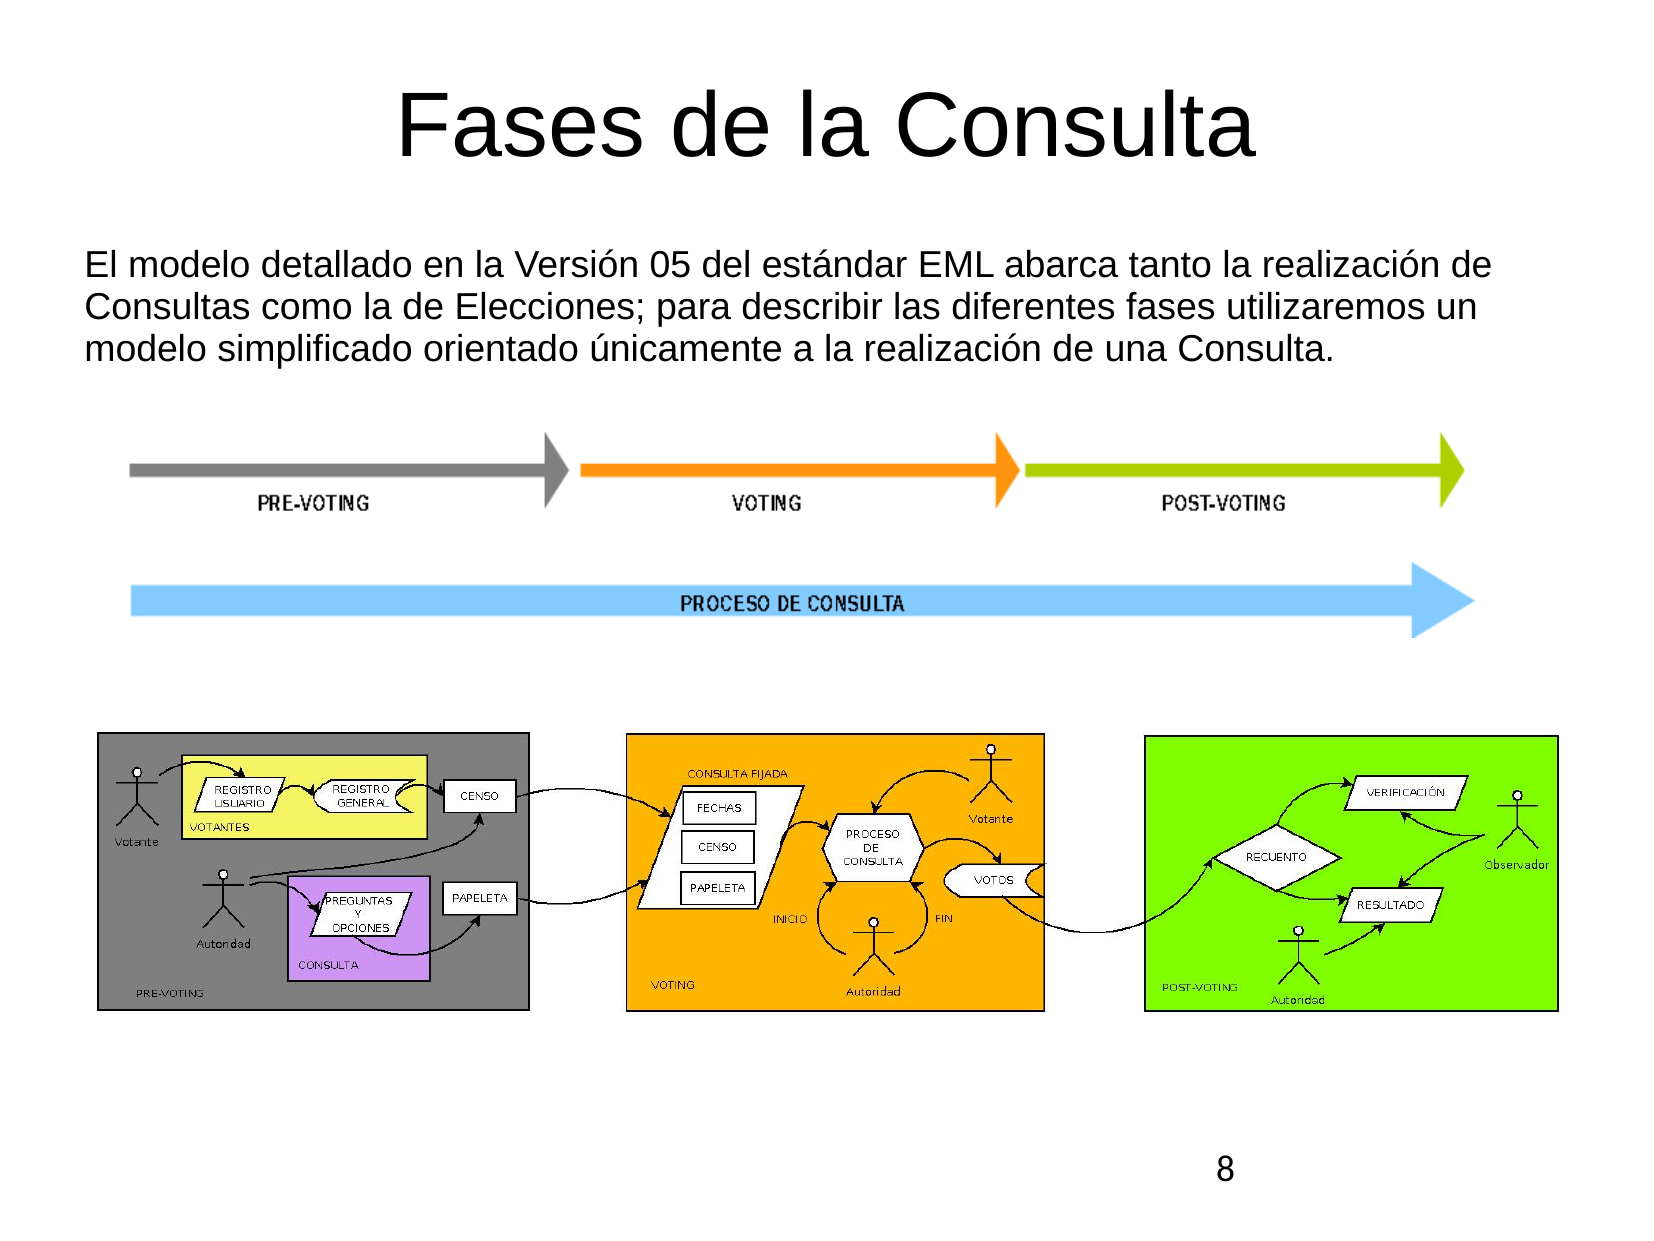

# Fases de la Consulta
El modelo detallado en la Versión 05 del estándar EML abarca tanto la realización de Consultas como la de Elecciones; para describir las diferentes fases utilizaremos un modelo simplificado orientado únicamente a la realización de una Consulta.